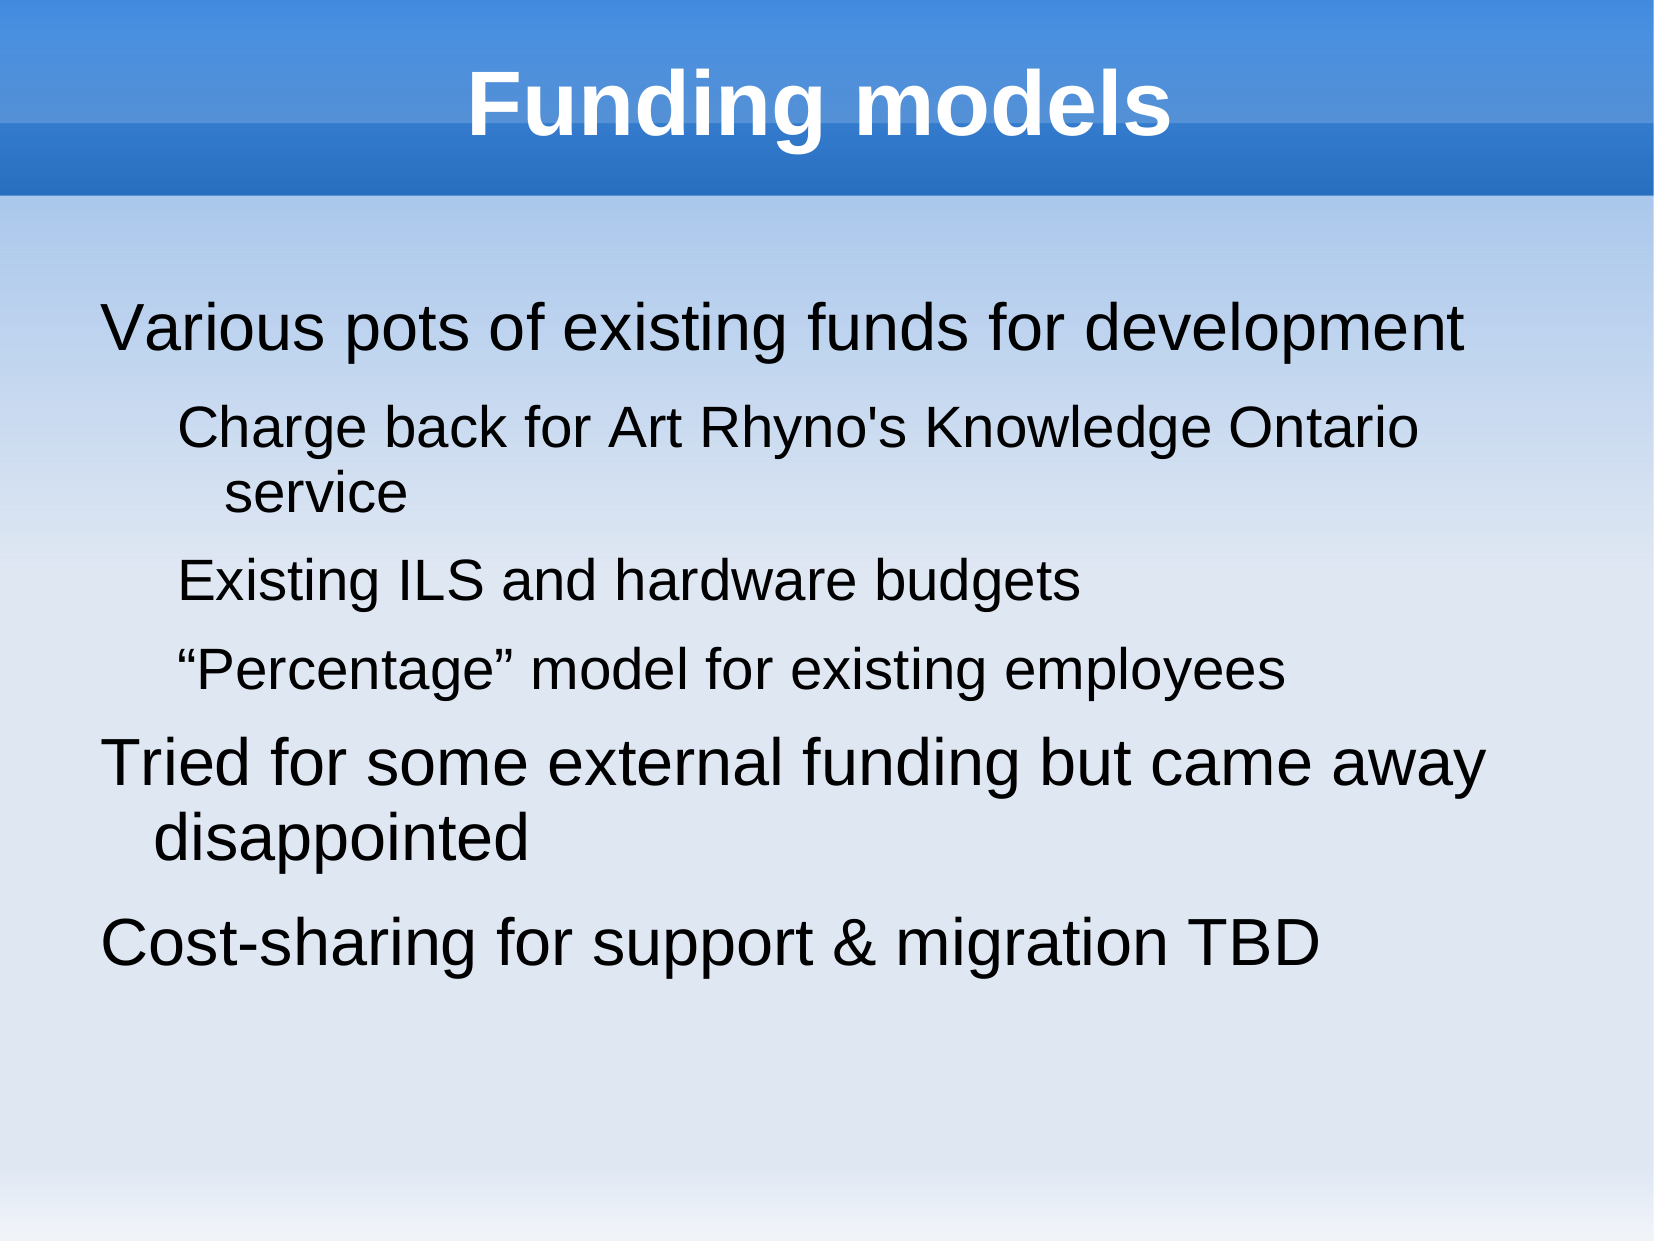

# Funding models
Various pots of existing funds for development
Charge back for Art Rhyno's Knowledge Ontario service
Existing ILS and hardware budgets
“Percentage” model for existing employees
Tried for some external funding but came away disappointed
Cost-sharing for support & migration TBD